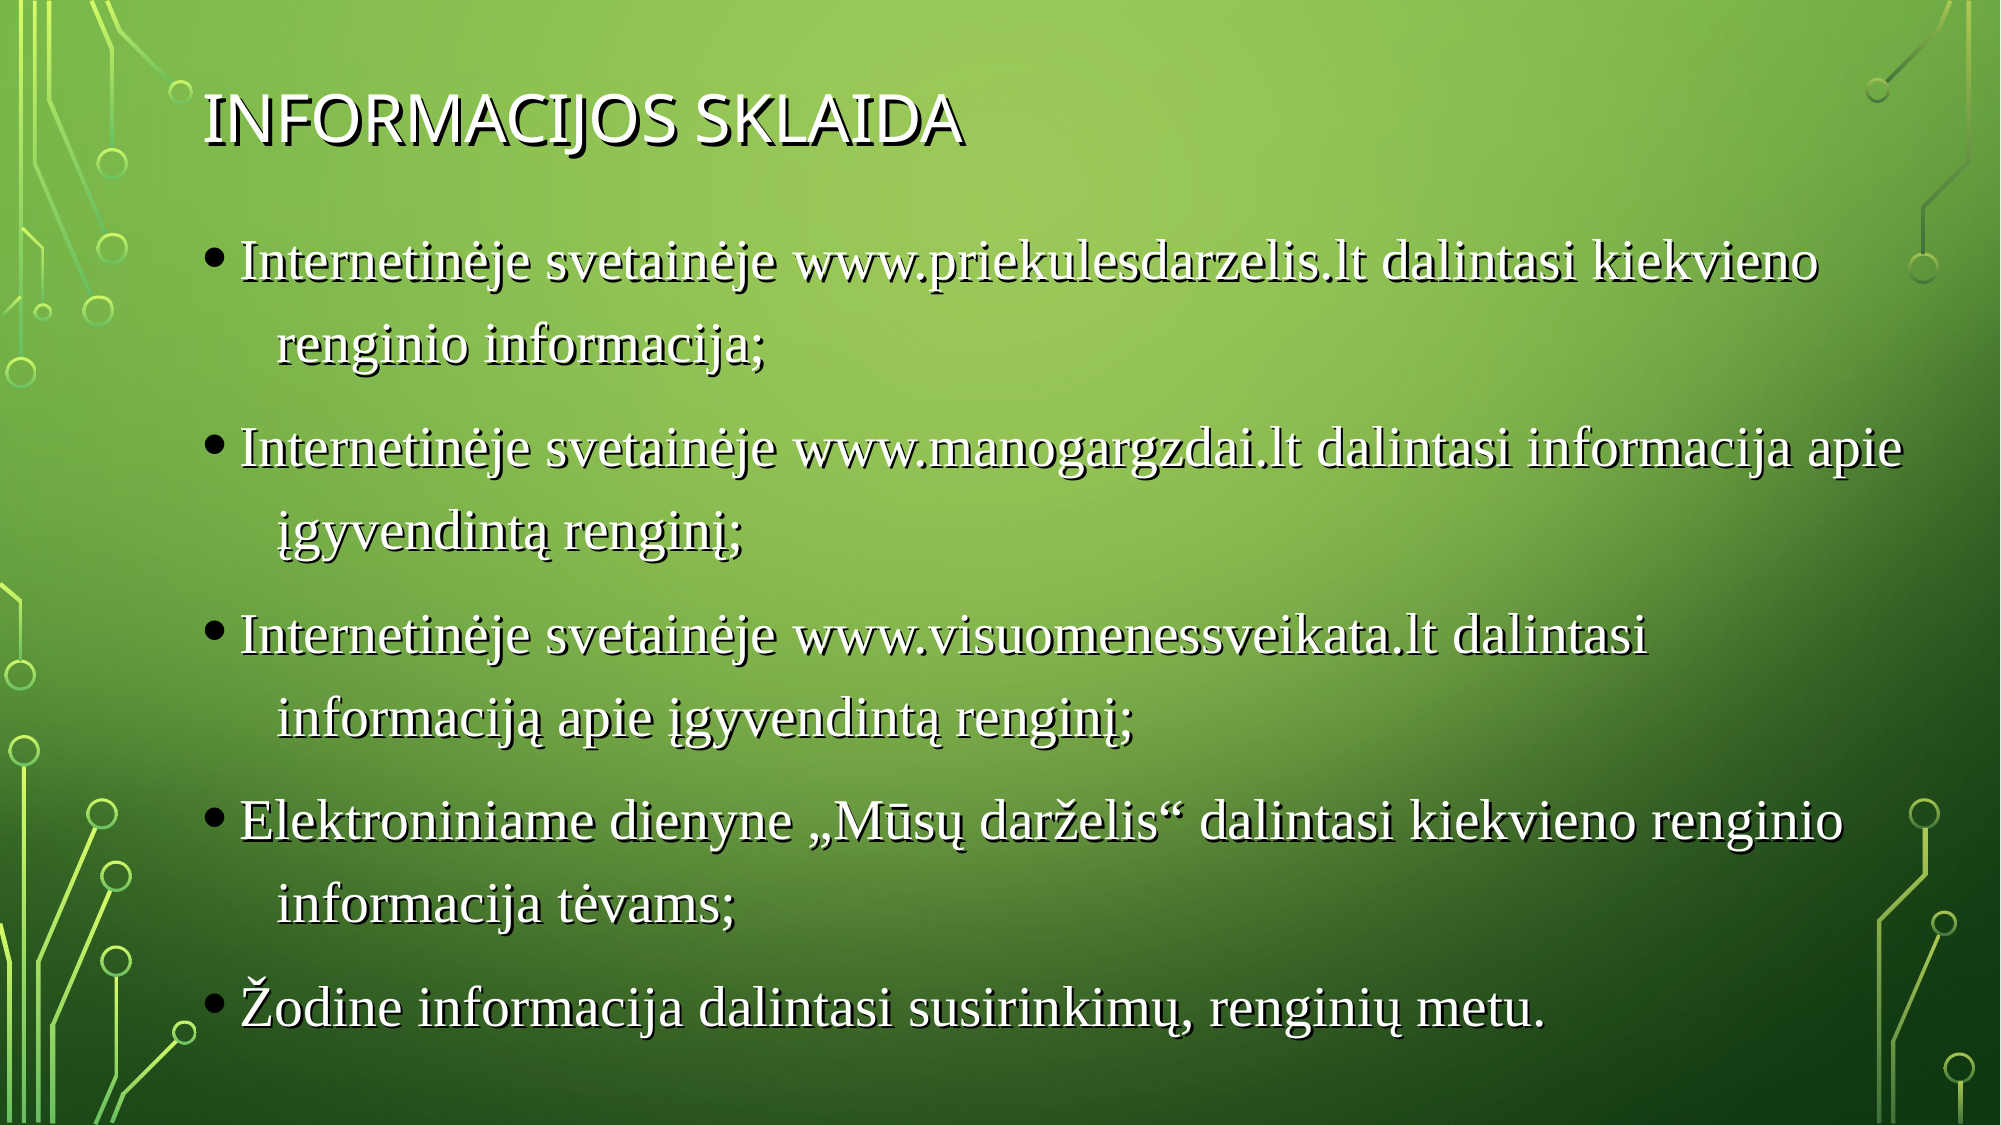

# INFORMACIJOS SKLAIDA
Internetinėje svetainėje www.priekulesdarzelis.lt dalintasi kiekvieno renginio informacija;
Internetinėje svetainėje www.manogargzdai.lt dalintasi informacija apie įgyvendintą renginį;
Internetinėje svetainėje www.visuomenessveikata.lt dalintasi informaciją apie įgyvendintą renginį;
Elektroniniame dienyne „Mūsų darželis“ dalintasi kiekvieno renginio informacija tėvams;
Žodine informacija dalintasi susirinkimų, renginių metu.